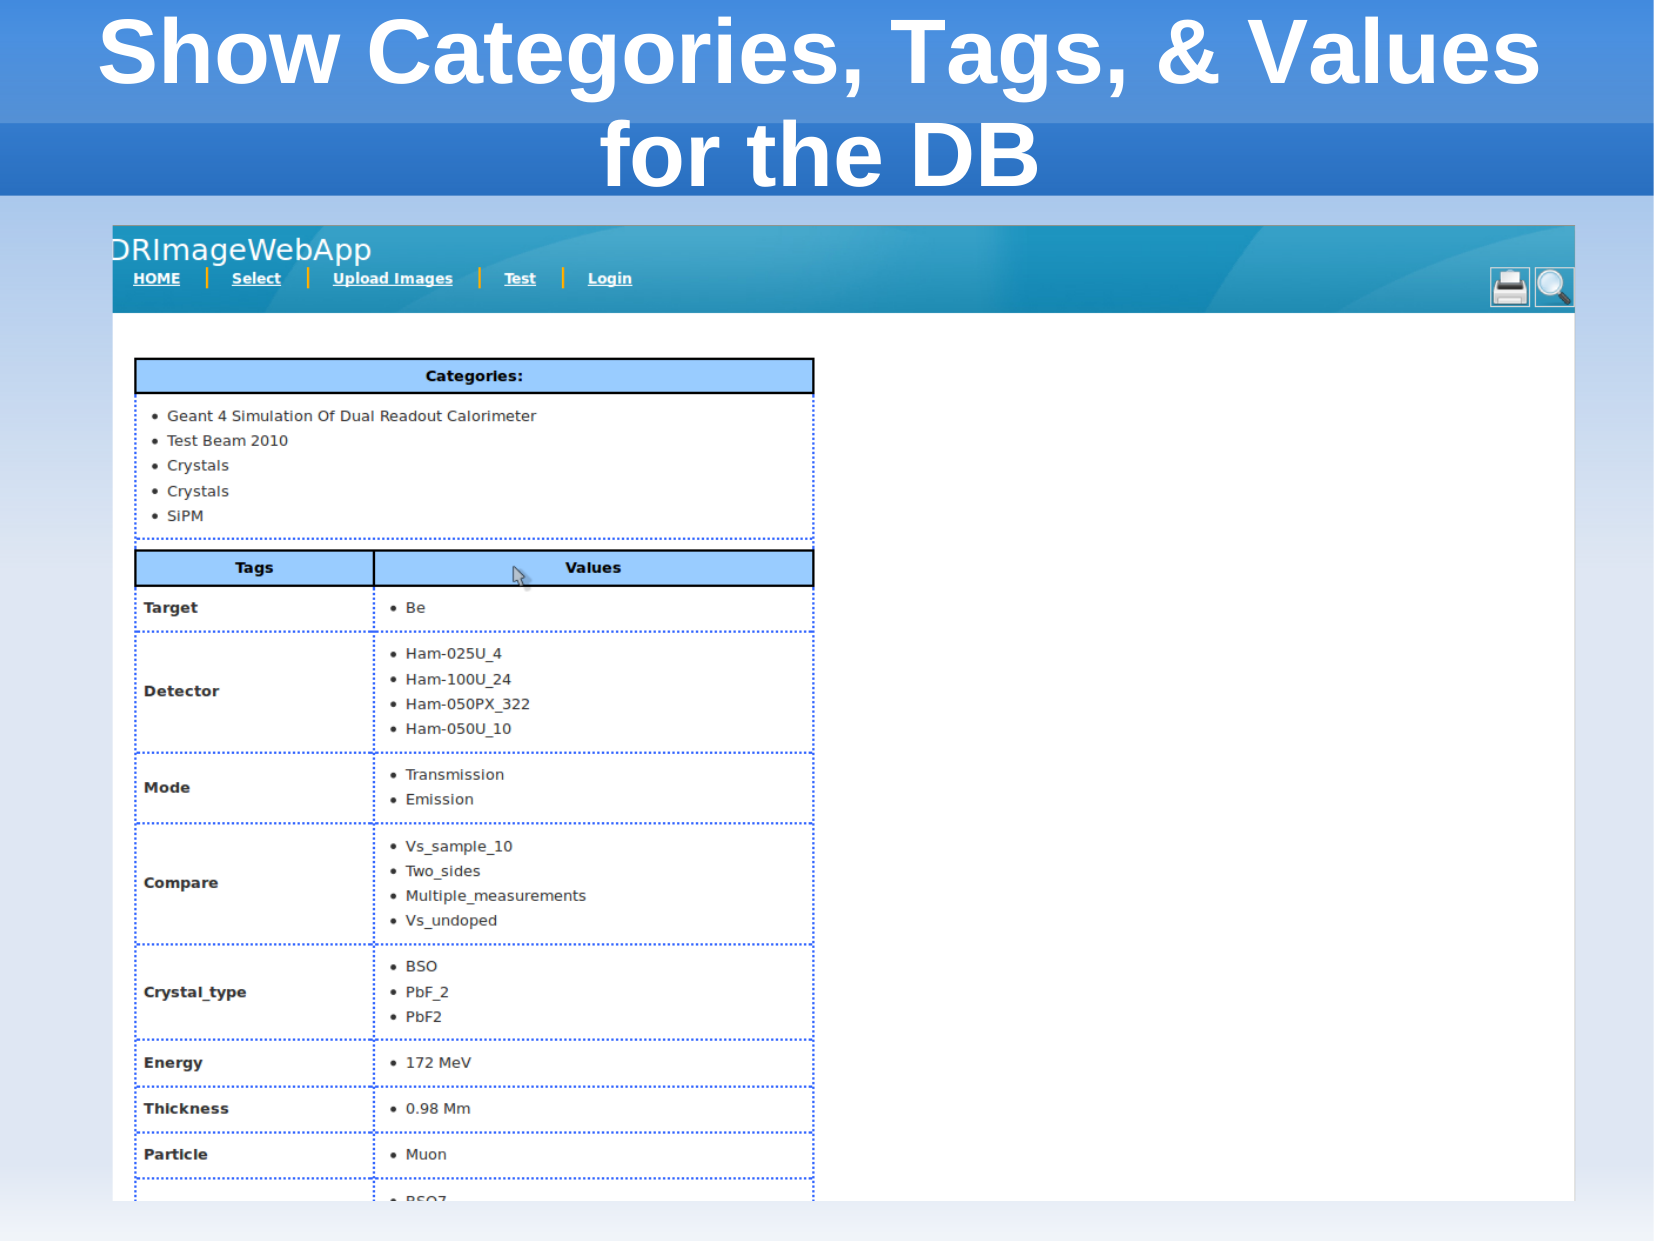

# Show Categories, Tags, & Values for the DB